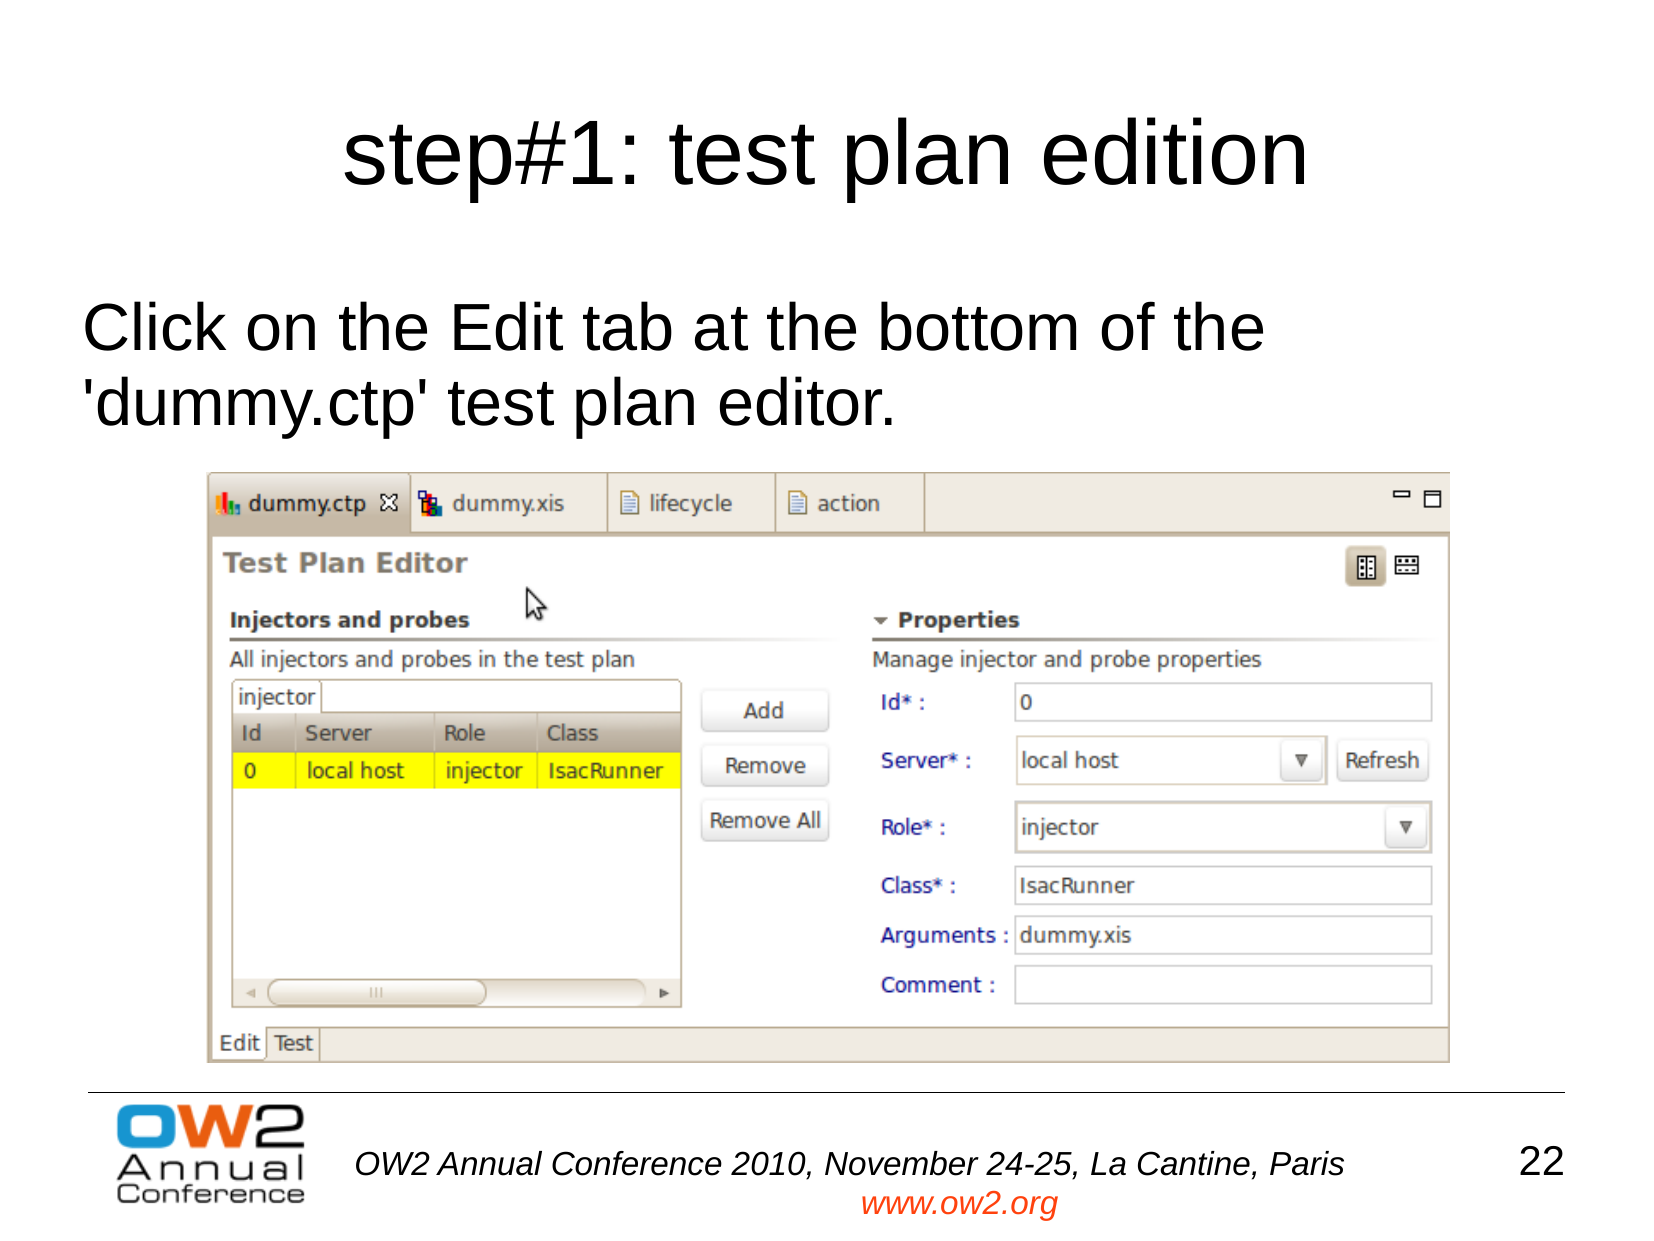

# step#1: test plan edition
Click on the Edit tab at the bottom of the 'dummy.ctp' test plan editor.